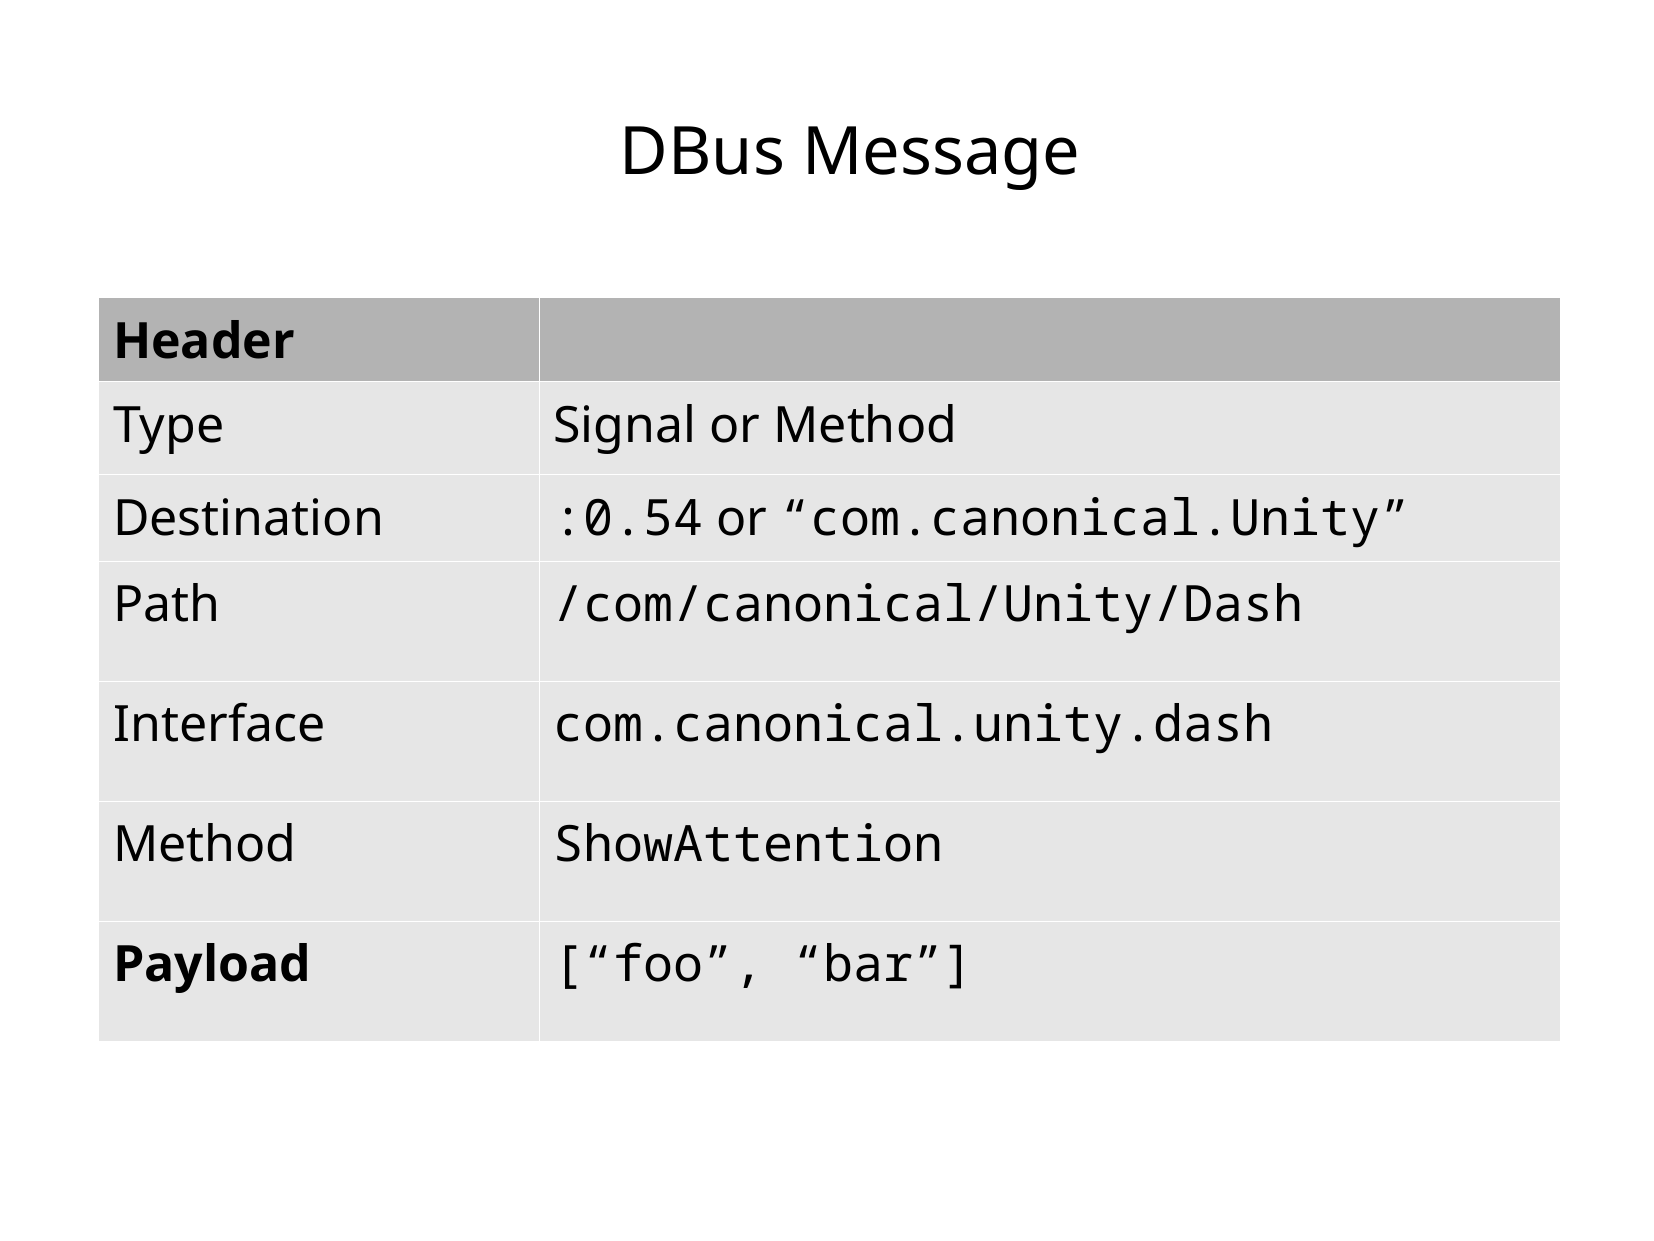

DBus Message
| Header | |
| --- | --- |
| Type | Signal or Method |
| Destination | :0.54 or “com.canonical.Unity” |
| Path | /com/canonical/Unity/Dash |
| Interface | com.canonical.unity.dash |
| Method | ShowAttention |
| Payload | [“foo”, “bar”] |